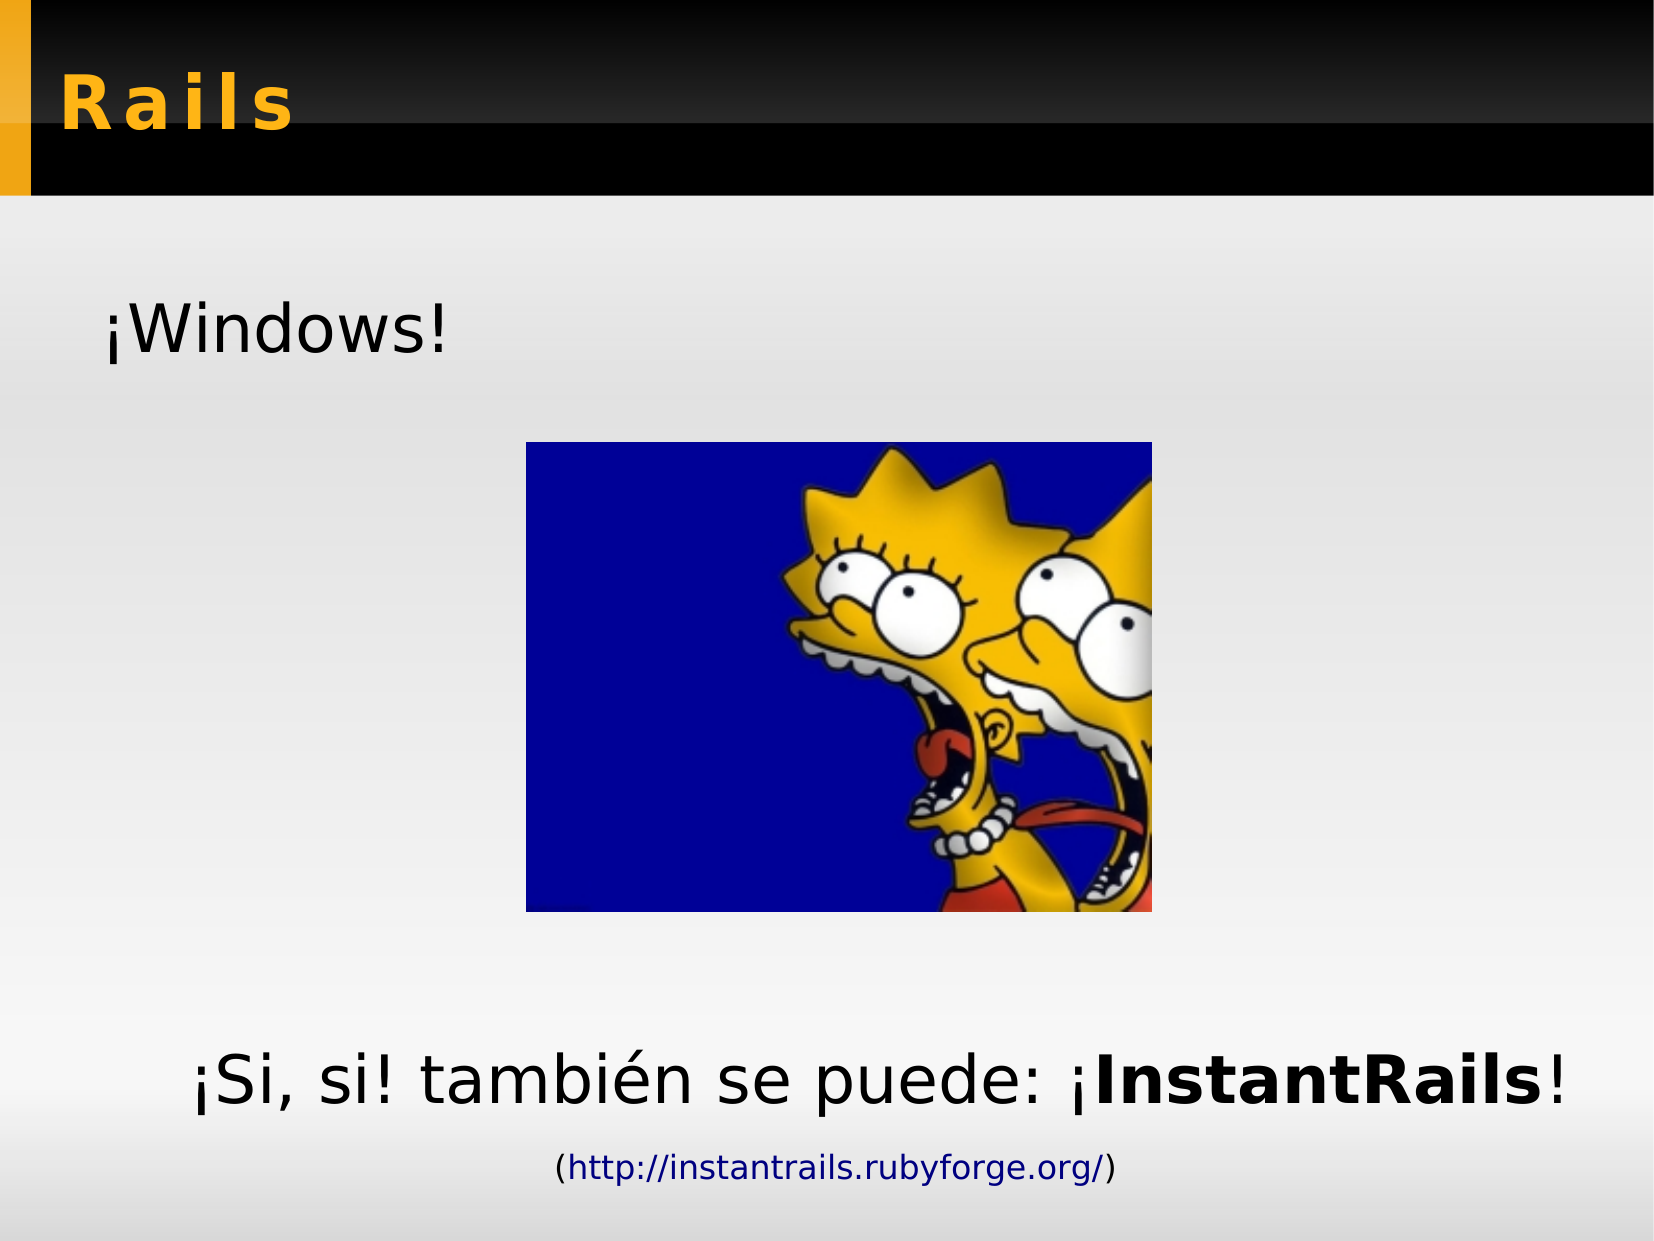

# Rails
¡Windows!
¡Si, si! también se puede: ¡InstantRails!
(http://instantrails.rubyforge.org/)